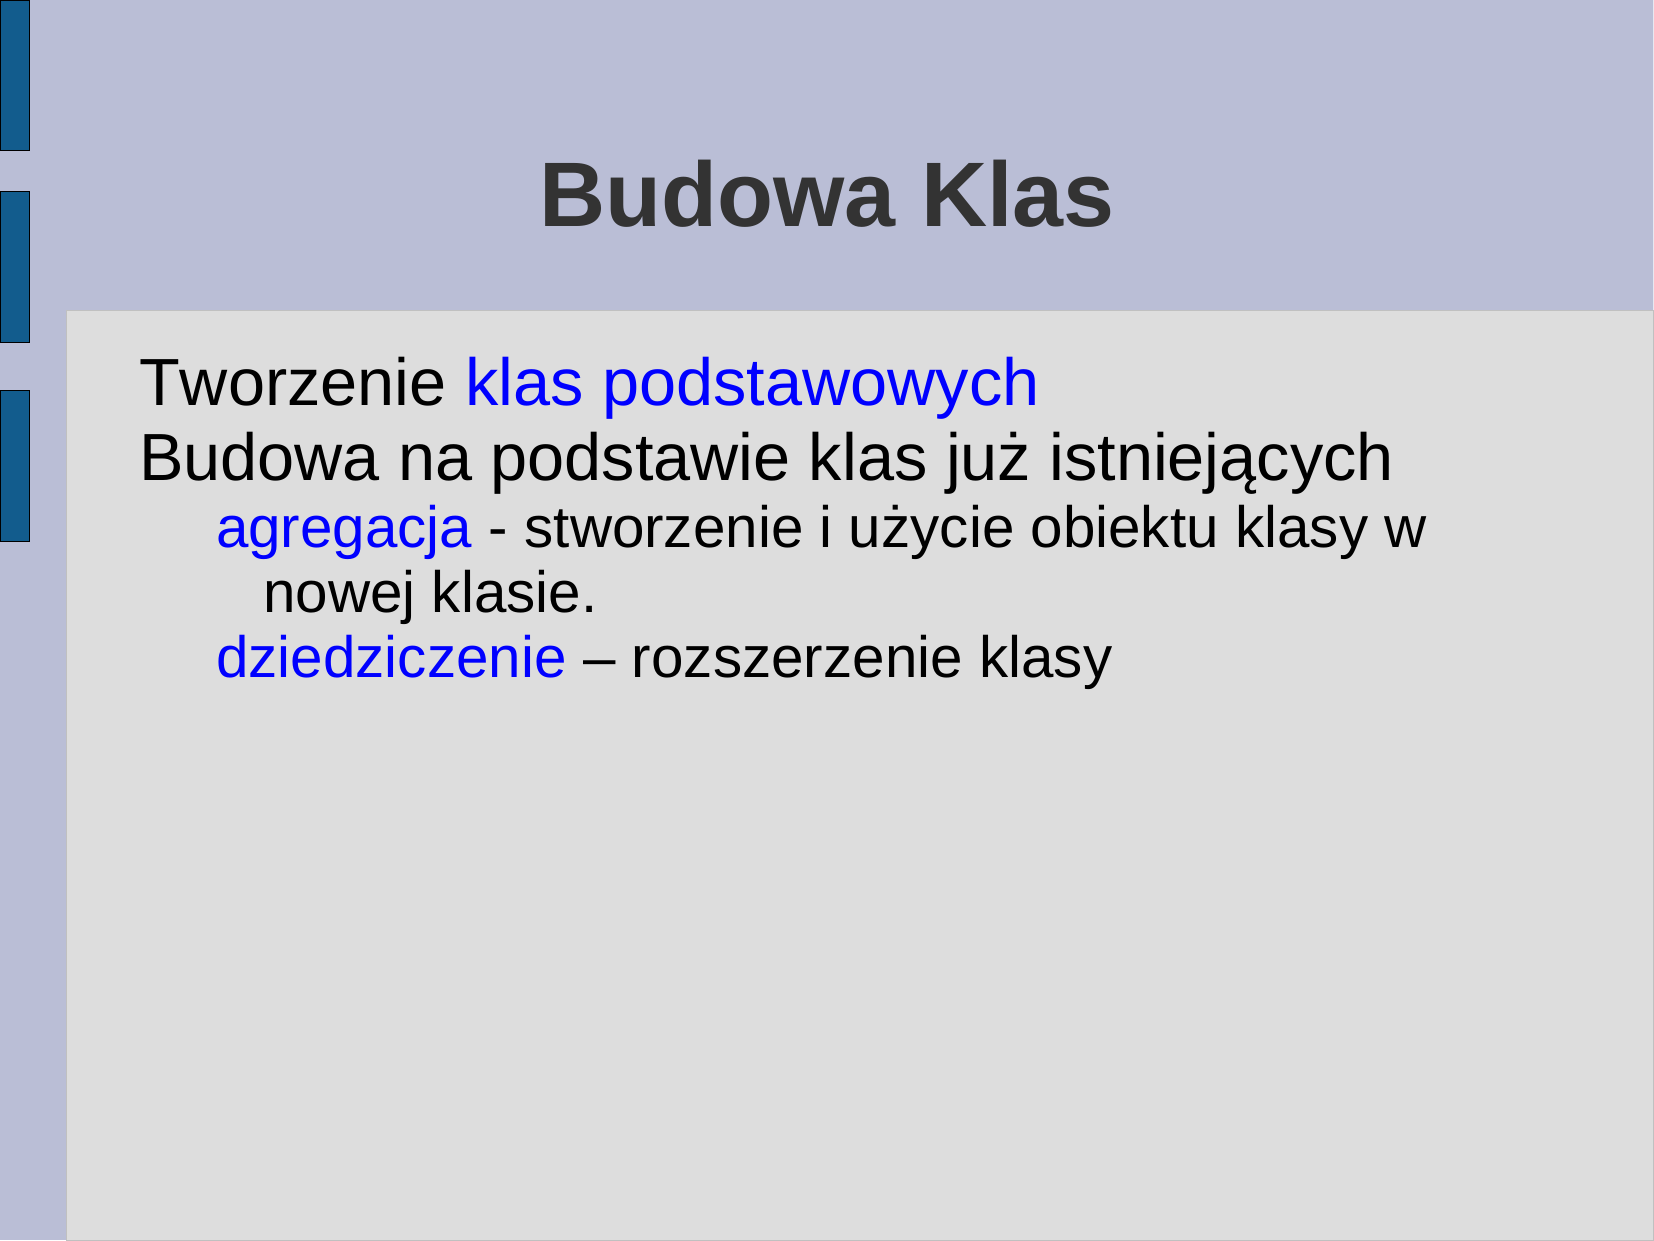

# Budowa Klas
Tworzenie klas podstawowych
Budowa na podstawie klas już istniejących
agregacja - stworzenie i użycie obiektu klasy w nowej klasie.
dziedziczenie – rozszerzenie klasy